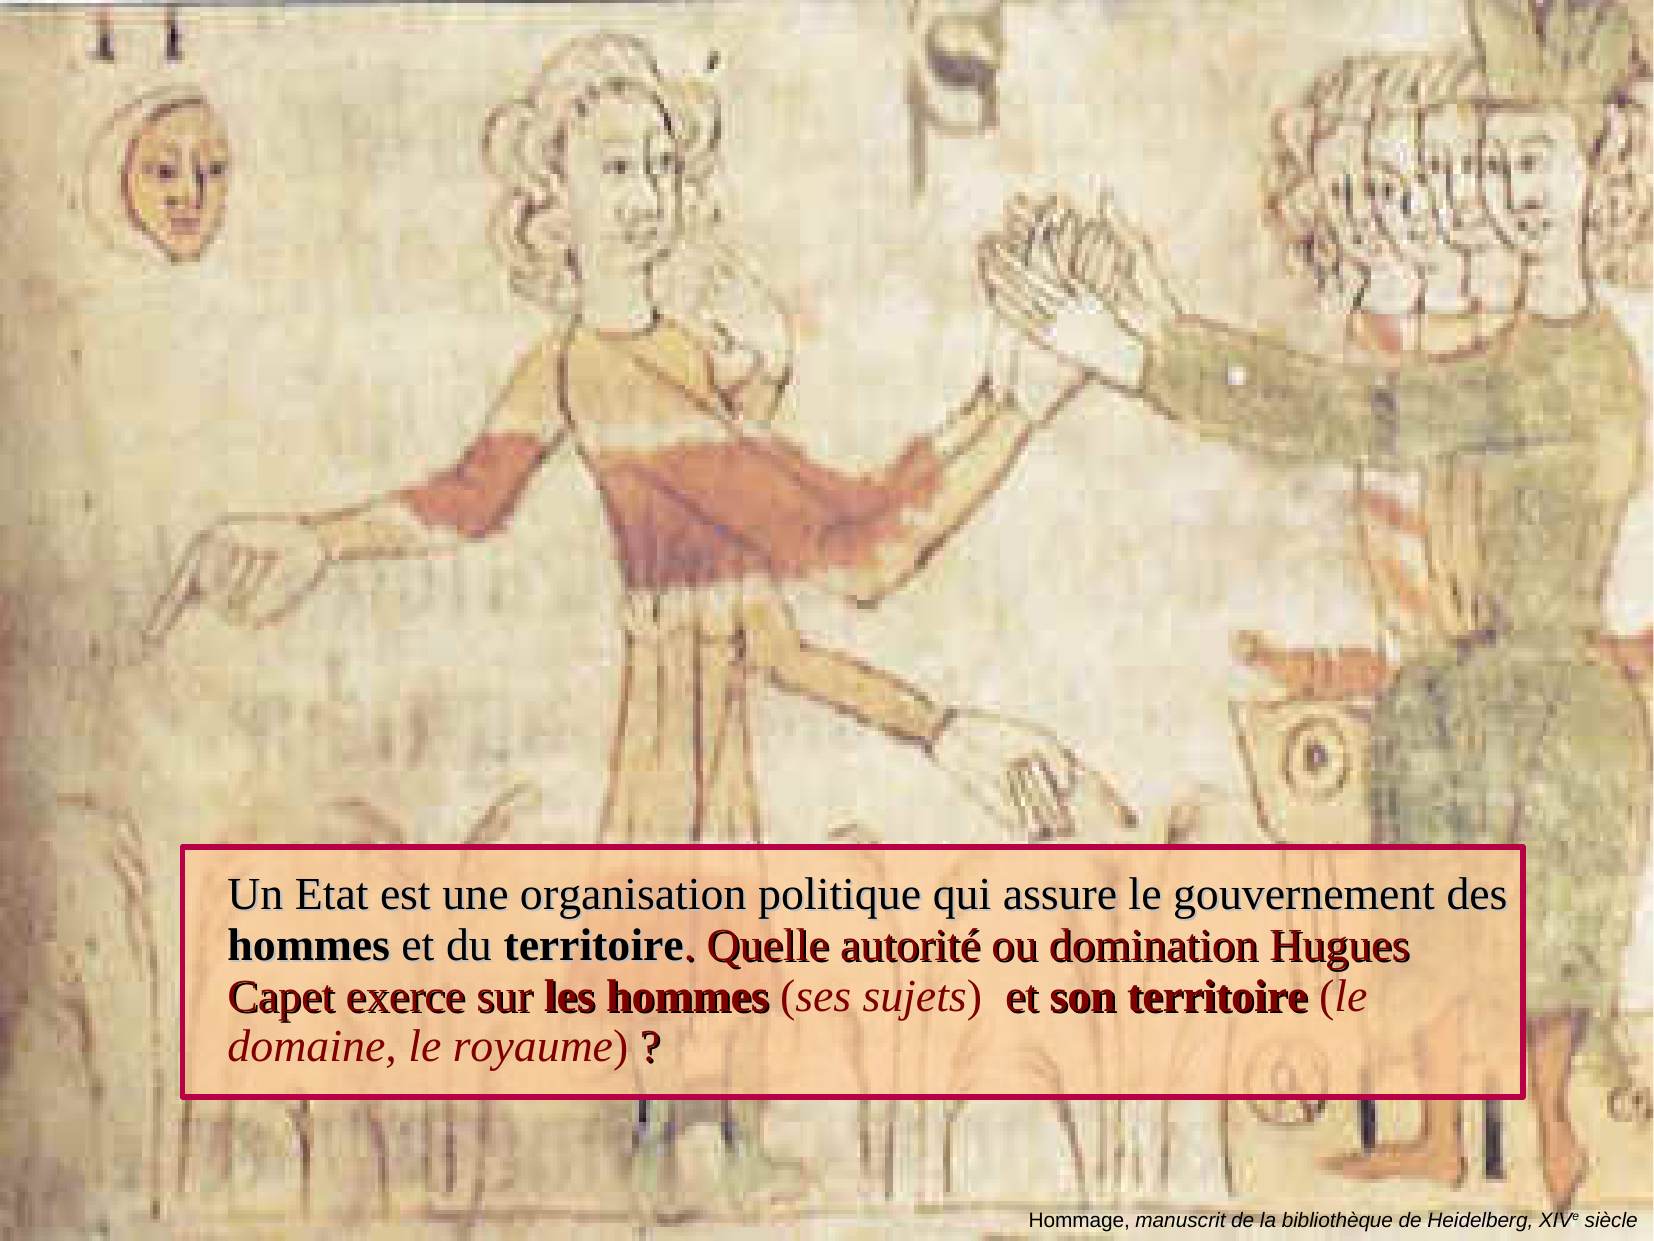

Un Etat est une organisation politique qui assure le gouvernement des hommes et du territoire. Quelle autorité ou domination Hugues Capet exerce sur les hommes (ses sujets)  et son territoire (le domaine, le royaume) ?
Hommage, manuscrit de la bibliothèque de Heidelberg, XIVe siècle